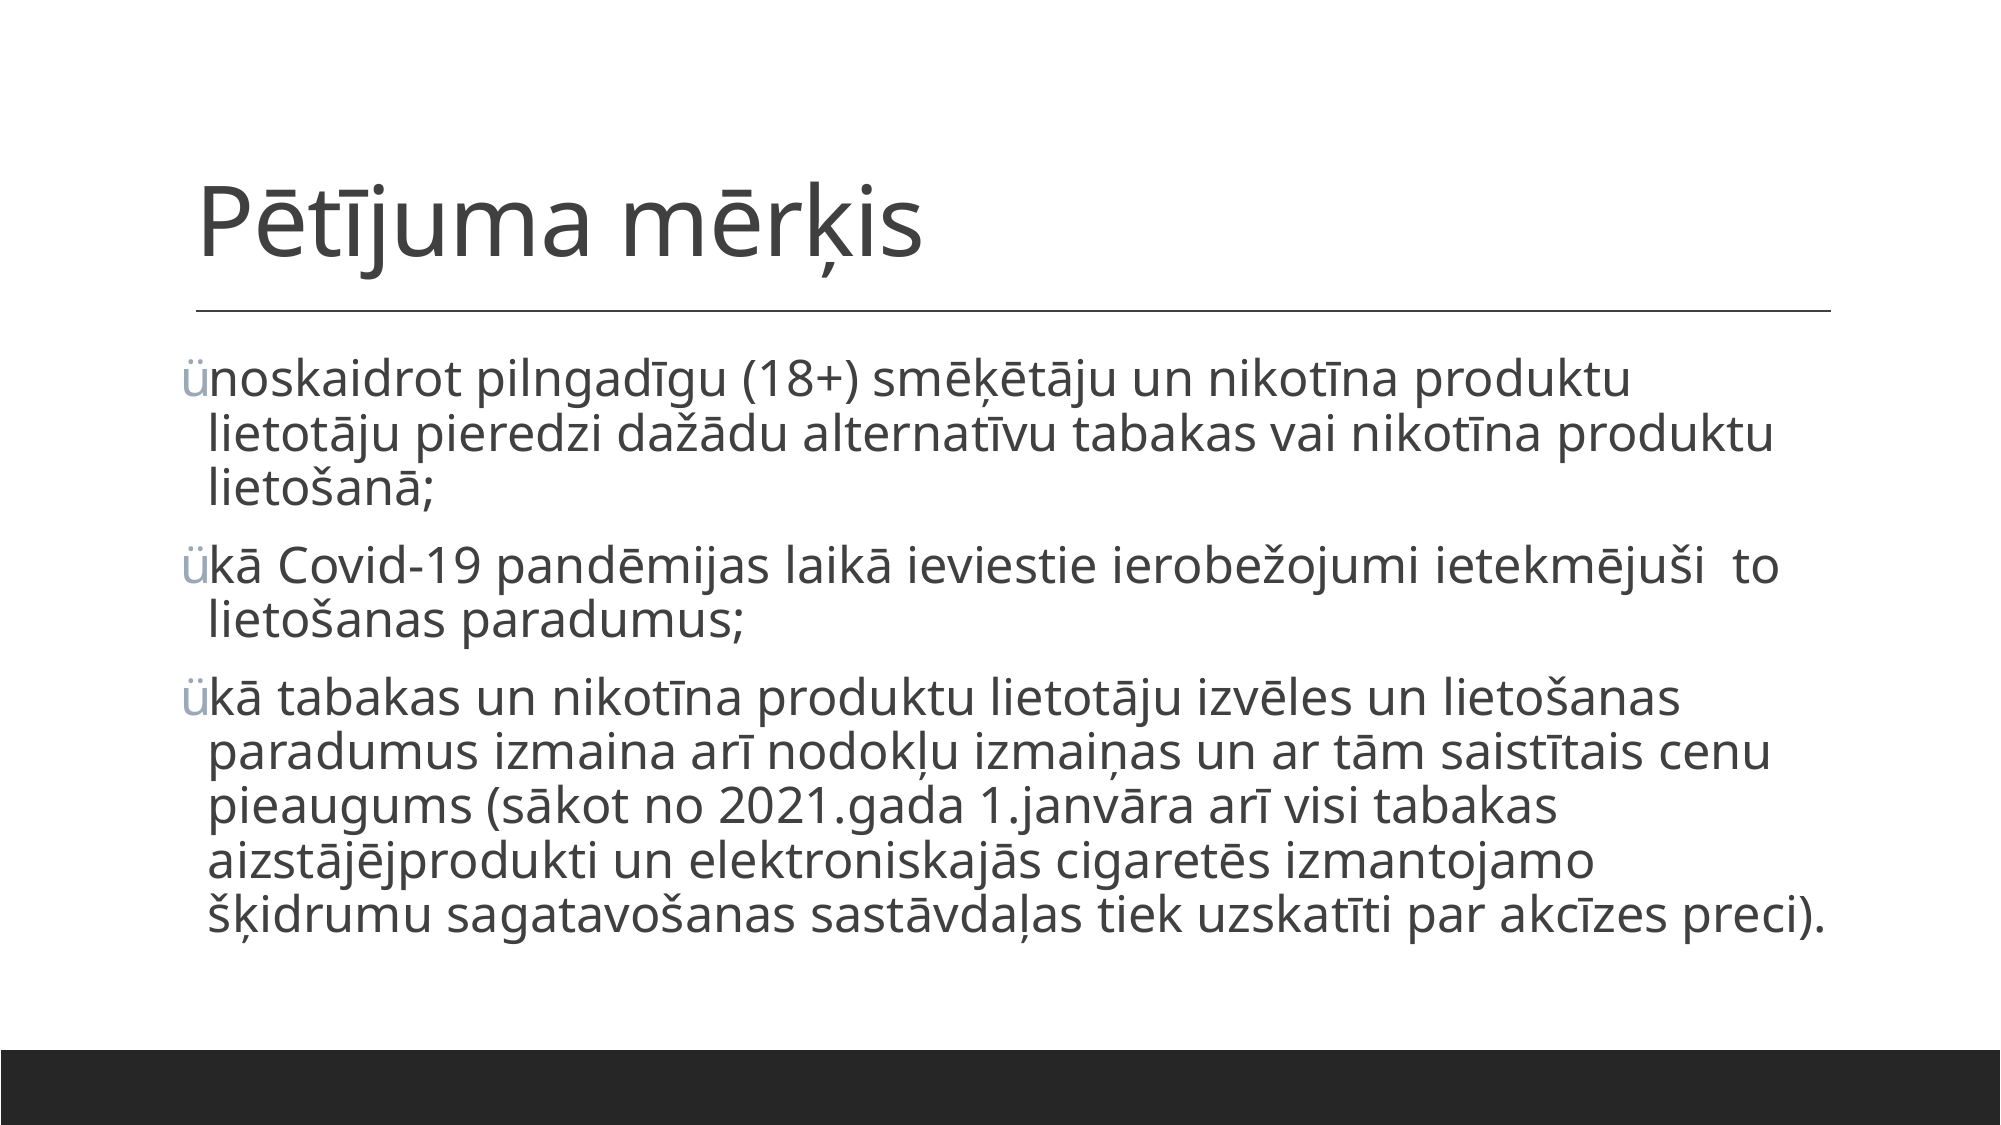

# Pētījuma mērķis
noskaidrot pilngadīgu (18+) smēķētāju un nikotīna produktu lietotāju pieredzi dažādu alternatīvu tabakas vai nikotīna produktu lietošanā;
kā Covid-19 pandēmijas laikā ieviestie ierobežojumi ietekmējuši to lietošanas paradumus;
kā tabakas un nikotīna produktu lietotāju izvēles un lietošanas paradumus izmaina arī nodokļu izmaiņas un ar tām saistītais cenu pieaugums (sākot no 2021.gada 1.janvāra arī visi tabakas aizstājējprodukti un elektroniskajās cigaretēs izmantojamo šķidrumu sagatavošanas sastāvdaļas tiek uzskatīti par akcīzes preci).